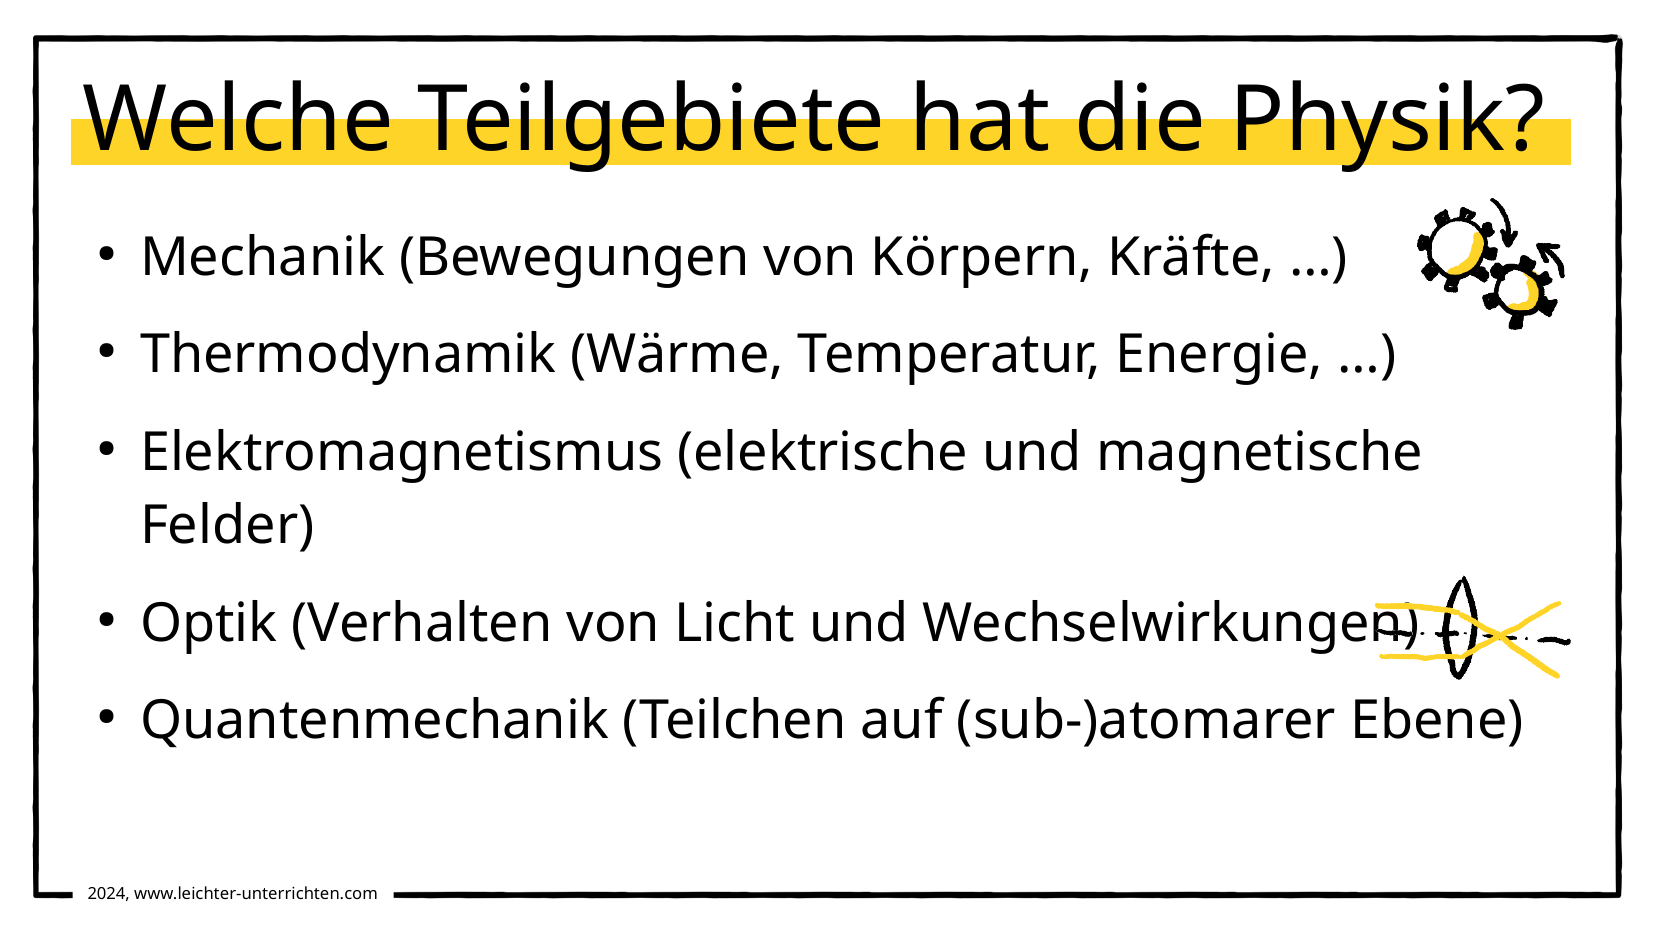

# Welche Teilgebiete hat die Physik?
Mechanik (Bewegungen von Körpern, Kräfte, …)
Thermodynamik (Wärme, Temperatur, Energie, …)
Elektromagnetismus (elektrische und magnetische Felder)
Optik (Verhalten von Licht und Wechselwirkungen)
Quantenmechanik (Teilchen auf (sub-)atomarer Ebene)